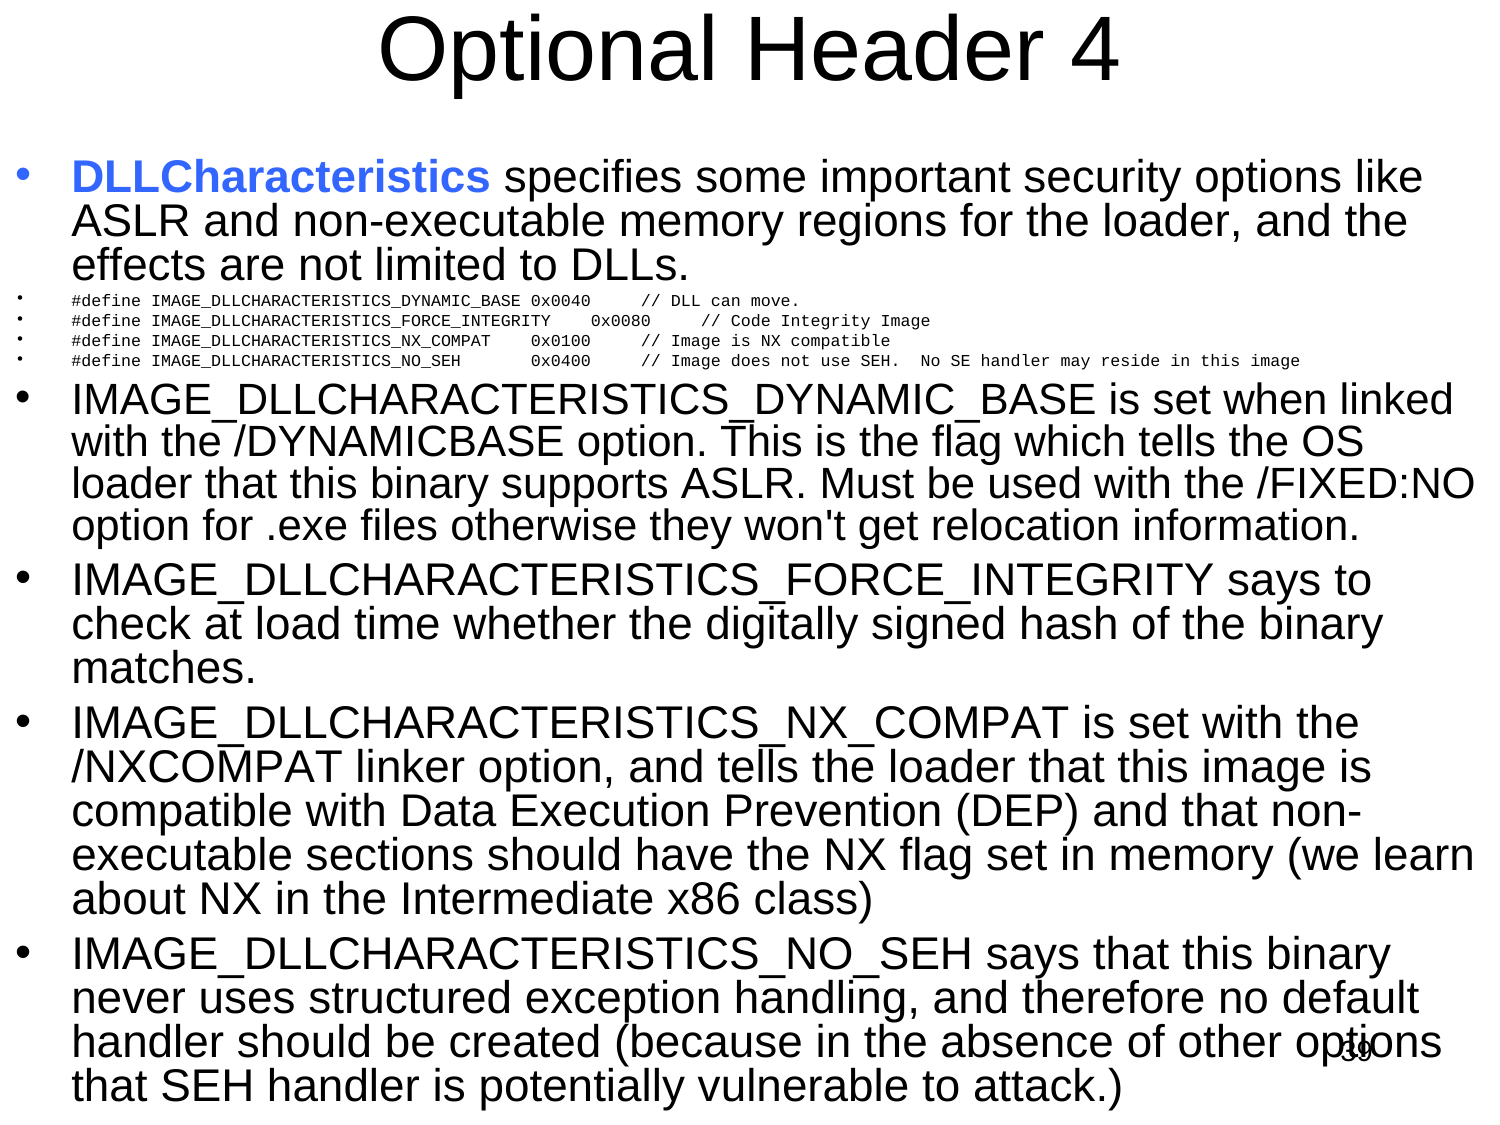

# Optional Header 4
DLLCharacteristics specifies some important security options like ASLR and non-executable memory regions for the loader, and the effects are not limited to DLLs.
#define IMAGE_DLLCHARACTERISTICS_DYNAMIC_BASE 0x0040 // DLL can move.
#define IMAGE_DLLCHARACTERISTICS_FORCE_INTEGRITY 0x0080 // Code Integrity Image
#define IMAGE_DLLCHARACTERISTICS_NX_COMPAT 0x0100 // Image is NX compatible
#define IMAGE_DLLCHARACTERISTICS_NO_SEH 0x0400 // Image does not use SEH. No SE handler may reside in this image
IMAGE_DLLCHARACTERISTICS_DYNAMIC_BASE is set when linked with the /DYNAMICBASE option. This is the flag which tells the OS loader that this binary supports ASLR. Must be used with the /FIXED:NO option for .exe files otherwise they won't get relocation information.
IMAGE_DLLCHARACTERISTICS_FORCE_INTEGRITY says to check at load time whether the digitally signed hash of the binary matches.
IMAGE_DLLCHARACTERISTICS_NX_COMPAT is set with the /NXCOMPAT linker option, and tells the loader that this image is compatible with Data Execution Prevention (DEP) and that non-executable sections should have the NX flag set in memory (we learn about NX in the Intermediate x86 class)
IMAGE_DLLCHARACTERISTICS_NO_SEH says that this binary never uses structured exception handling, and therefore no default handler should be created (because in the absence of other options that SEH handler is potentially vulnerable to attack.)